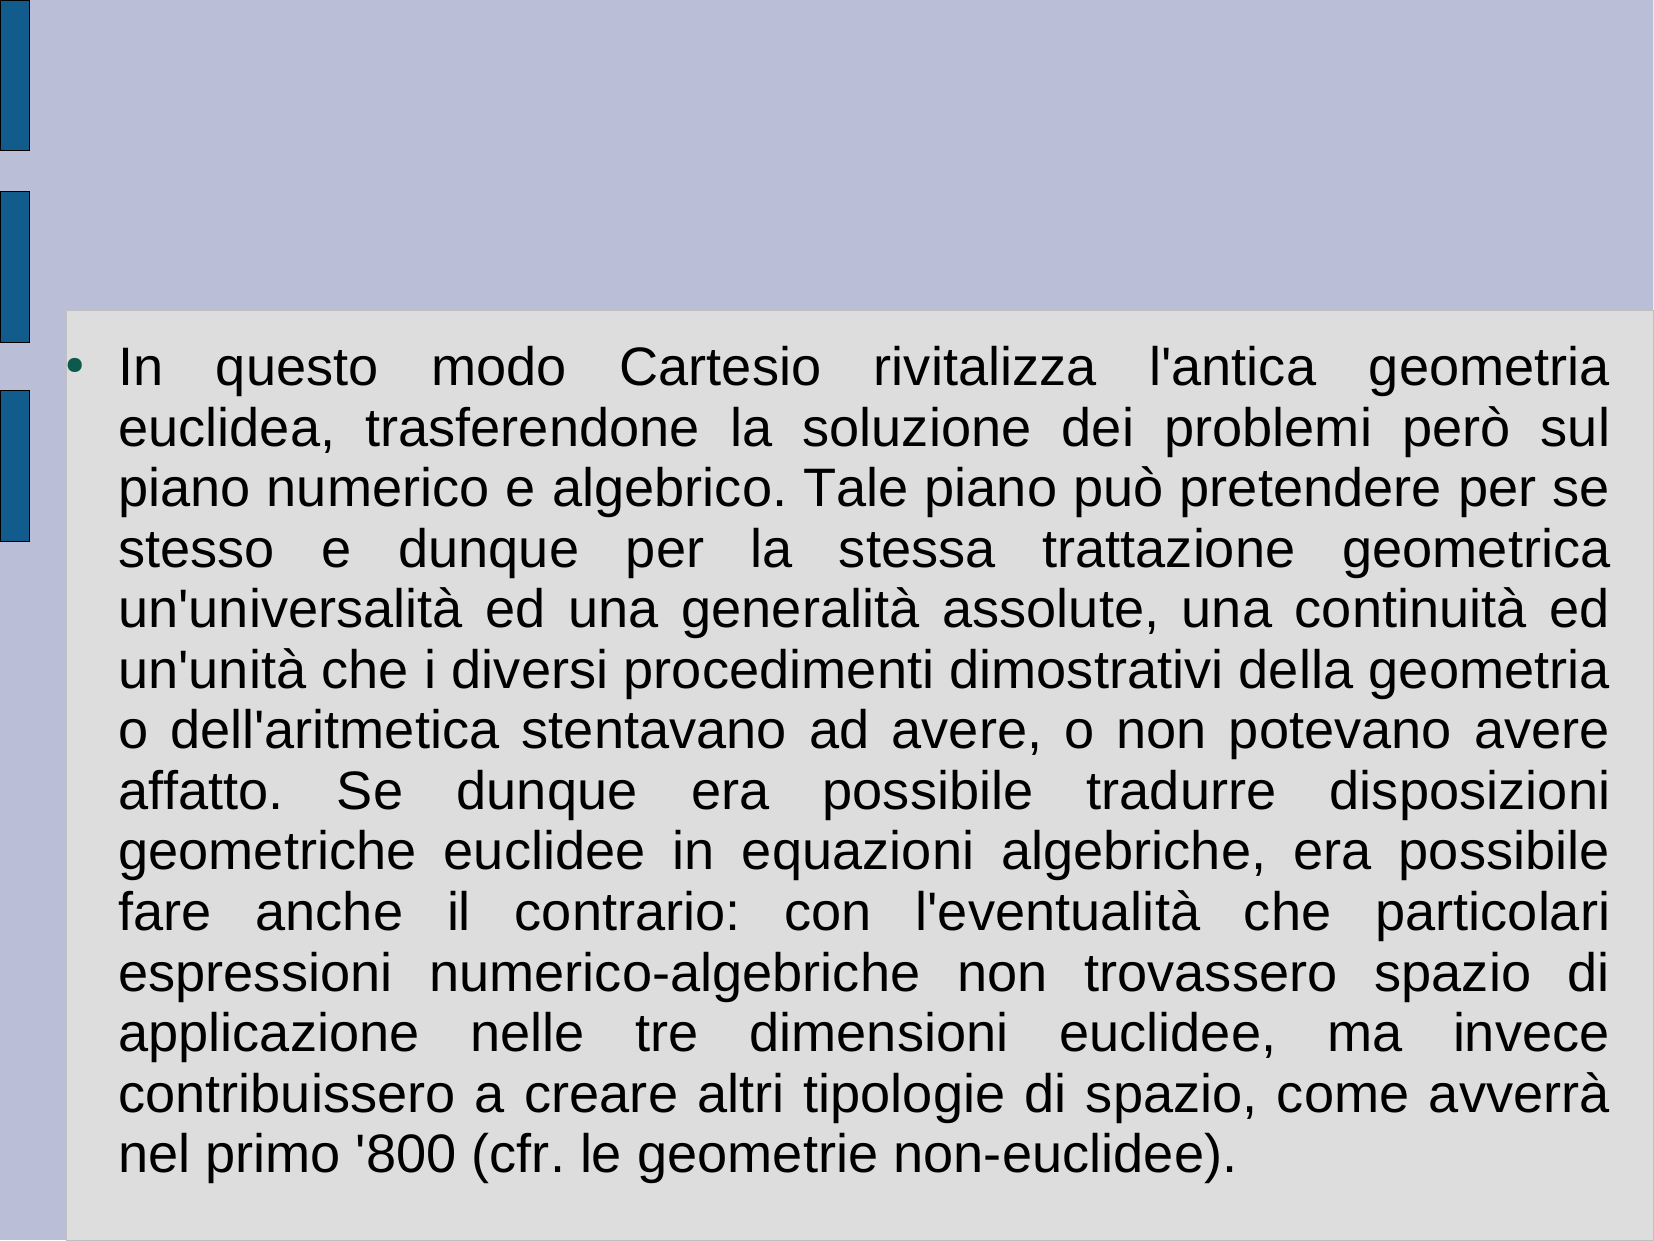

#
In questo modo Cartesio rivitalizza l'antica geometria euclidea, trasferendone la soluzione dei problemi però sul piano numerico e algebrico. Tale piano può pretendere per se stesso e dunque per la stessa trattazione geometrica un'universalità ed una generalità assolute, una continuità ed un'unità che i diversi procedimenti dimostrativi della geometria o dell'aritmetica stentavano ad avere, o non potevano avere affatto. Se dunque era possibile tradurre disposizioni geometriche euclidee in equazioni algebriche, era possibile fare anche il contrario: con l'eventualità che particolari espressioni numerico-algebriche non trovassero spazio di applicazione nelle tre dimensioni euclidee, ma invece contribuissero a creare altri tipologie di spazio, come avverrà nel primo '800 (cfr. le geometrie non-euclidee).